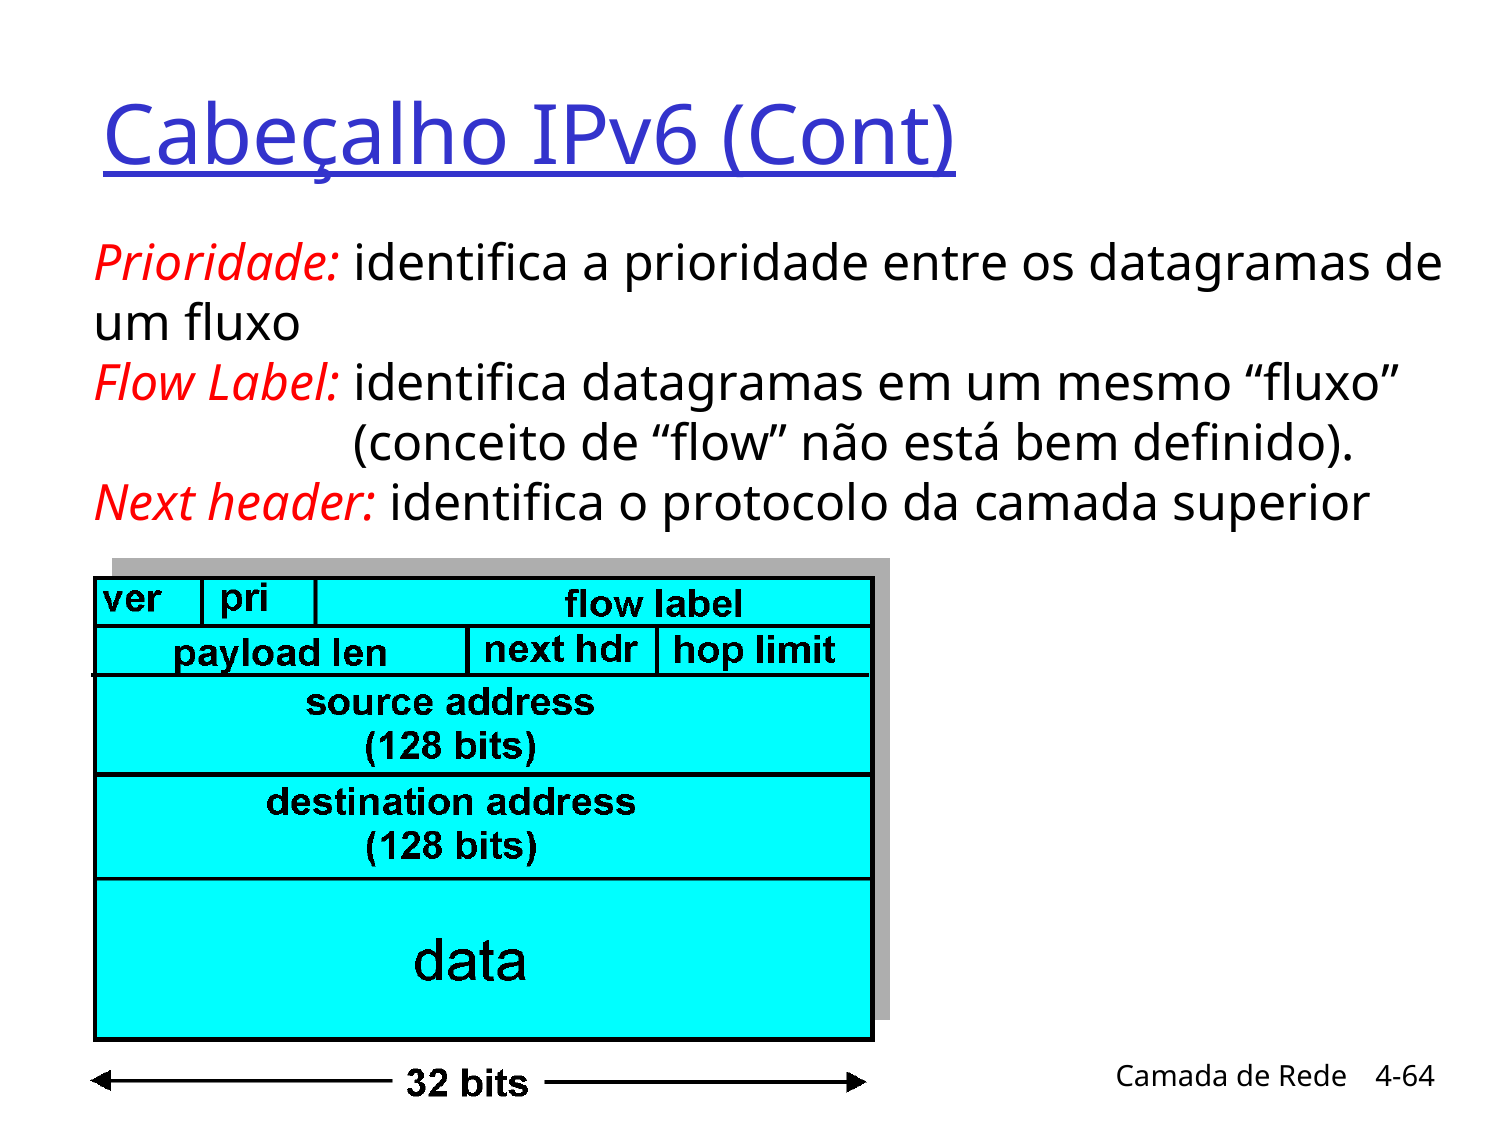

Cabeçalho IPv6 (Cont)
Prioridade: identifica a prioridade entre os datagramas de
um fluxo
Flow Label: identifica datagramas em um mesmo “fluxo”
 (conceito de “flow” não está bem definido).
Next header: identifica o protocolo da camada superior
Camada de Rede